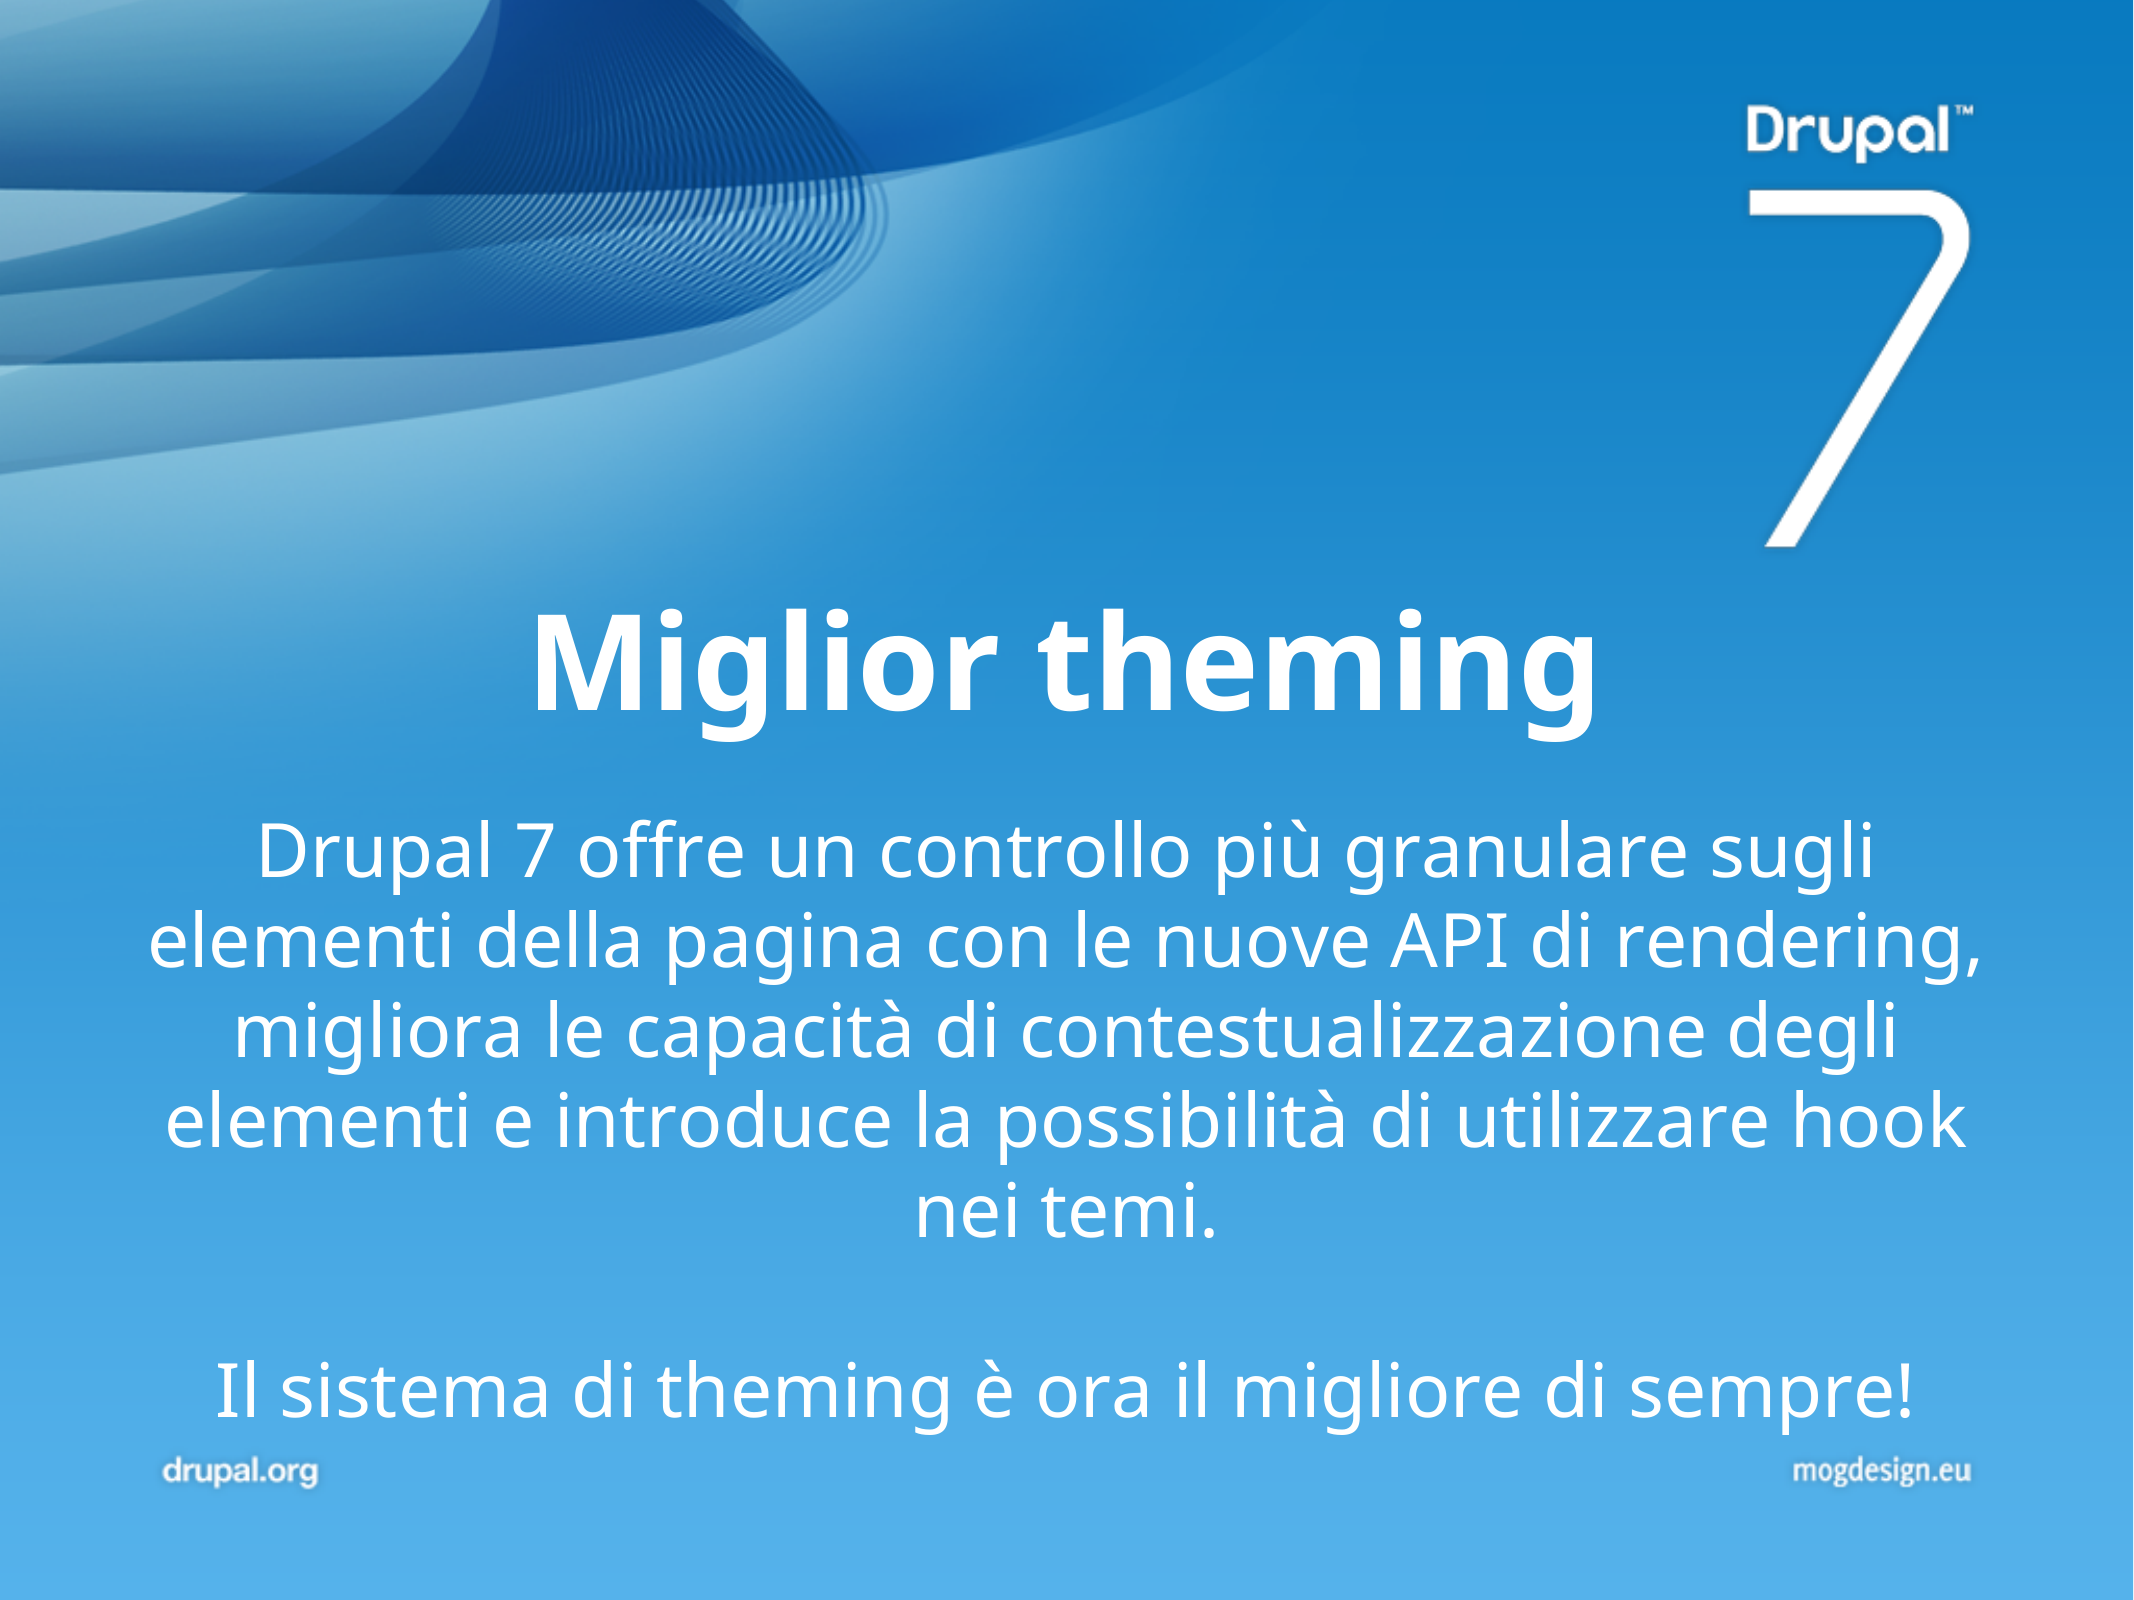

# Miglior theming
Drupal 7 offre un controllo più granulare sugli elementi della pagina con le nuove API di rendering, migliora le capacità di contestualizzazione degli elementi e introduce la possibilità di utilizzare hook nei temi.
Il sistema di theming è ora il migliore di sempre!